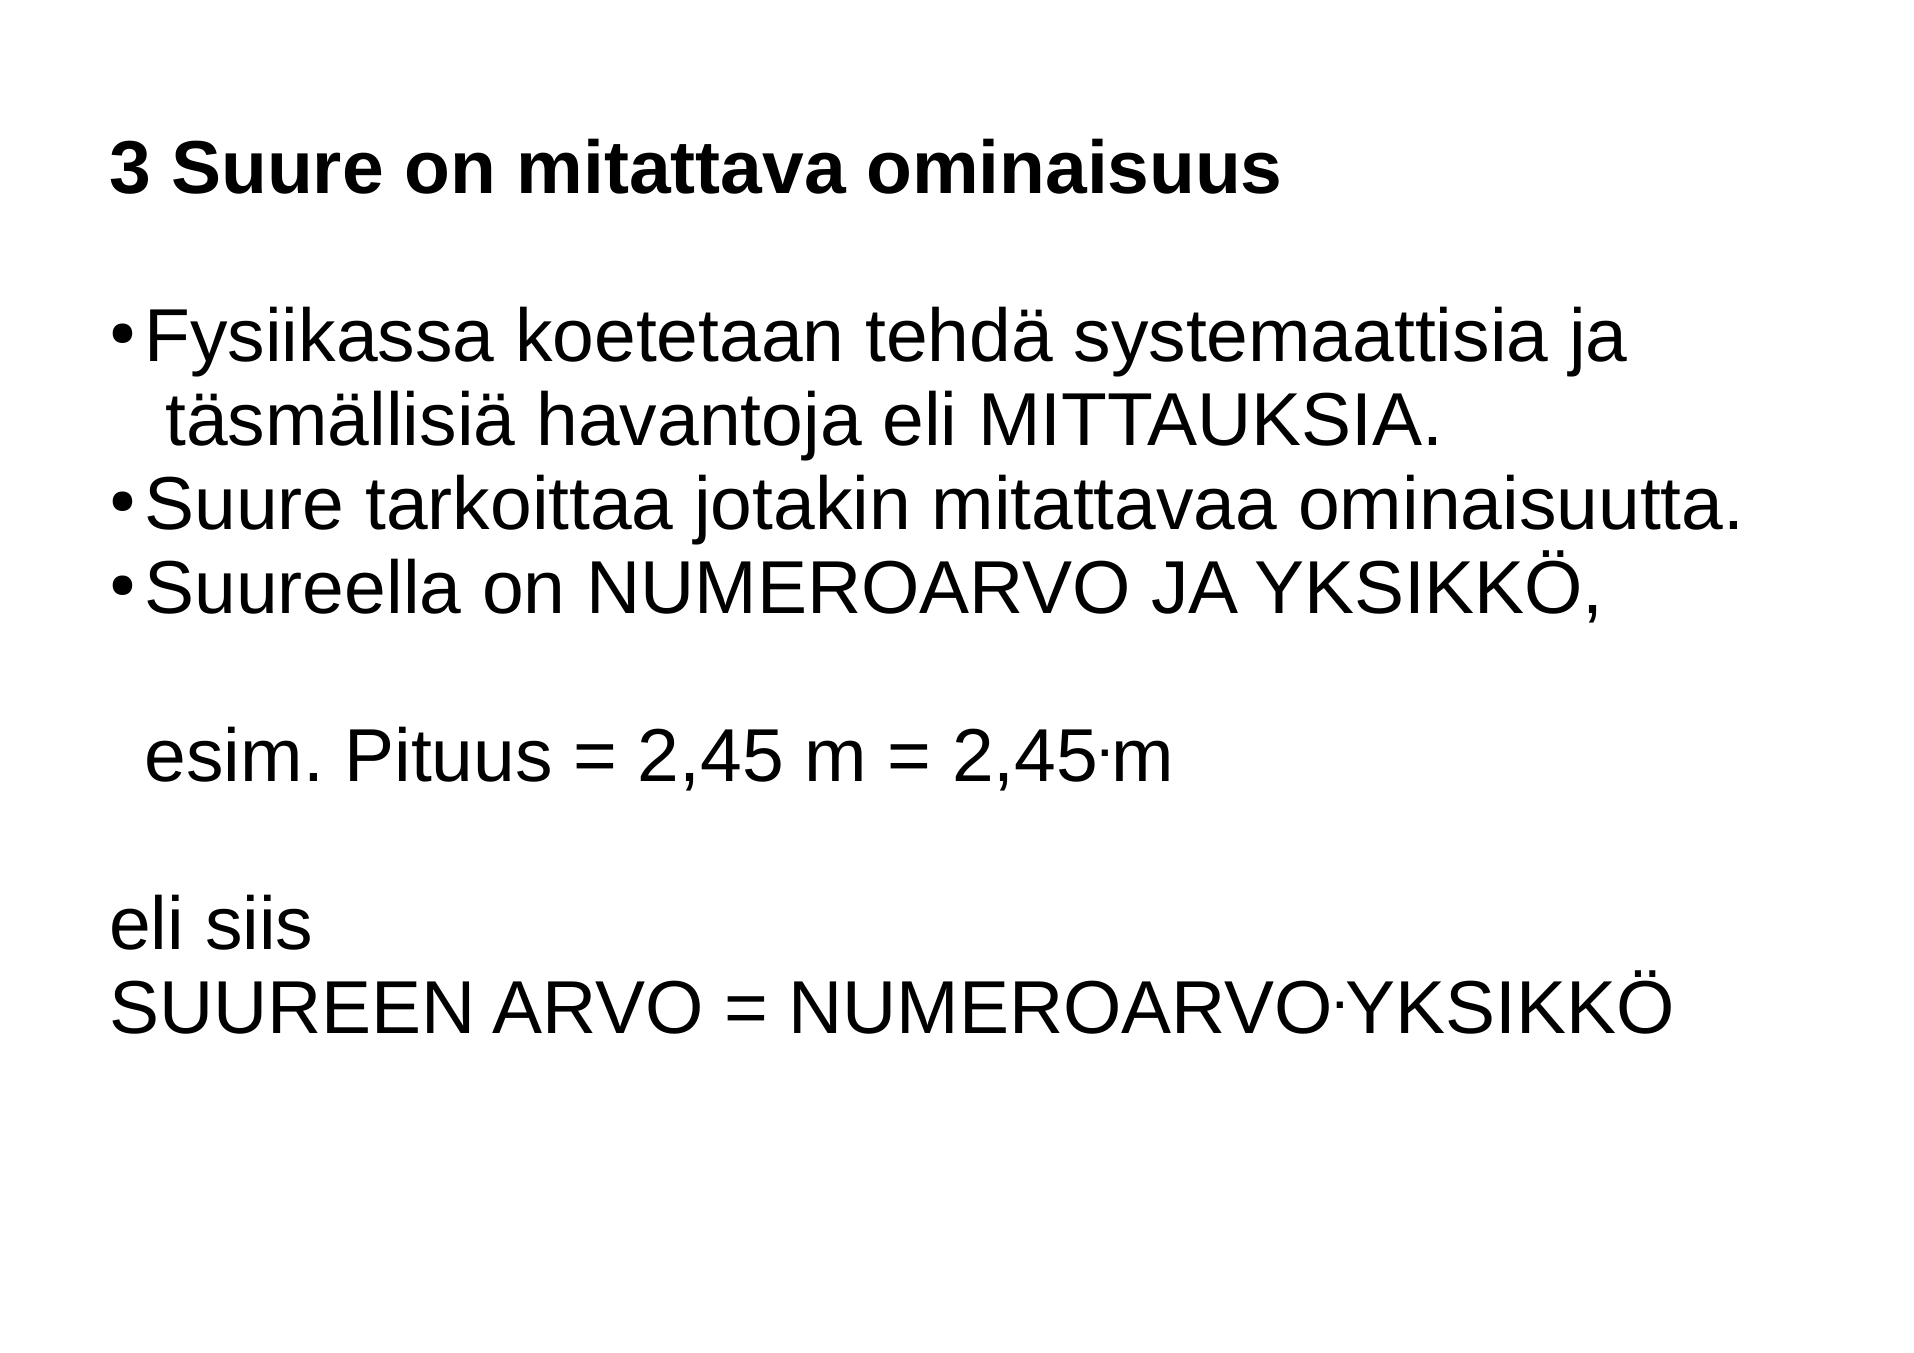

3 Suure on mitattava ominaisuus
Fysiikassa koetetaan tehdä systemaattisia ja
 täsmällisiä havantoja eli MITTAUKSIA.
Suure tarkoittaa jotakin mitattavaa ominaisuutta.
Suureella on NUMEROARVO JA YKSIKKÖ,
esim. Pituus = 2,45 m = 2,45.m
eli siis
SUUREEN ARVO = NUMEROARVO.YKSIKKÖ